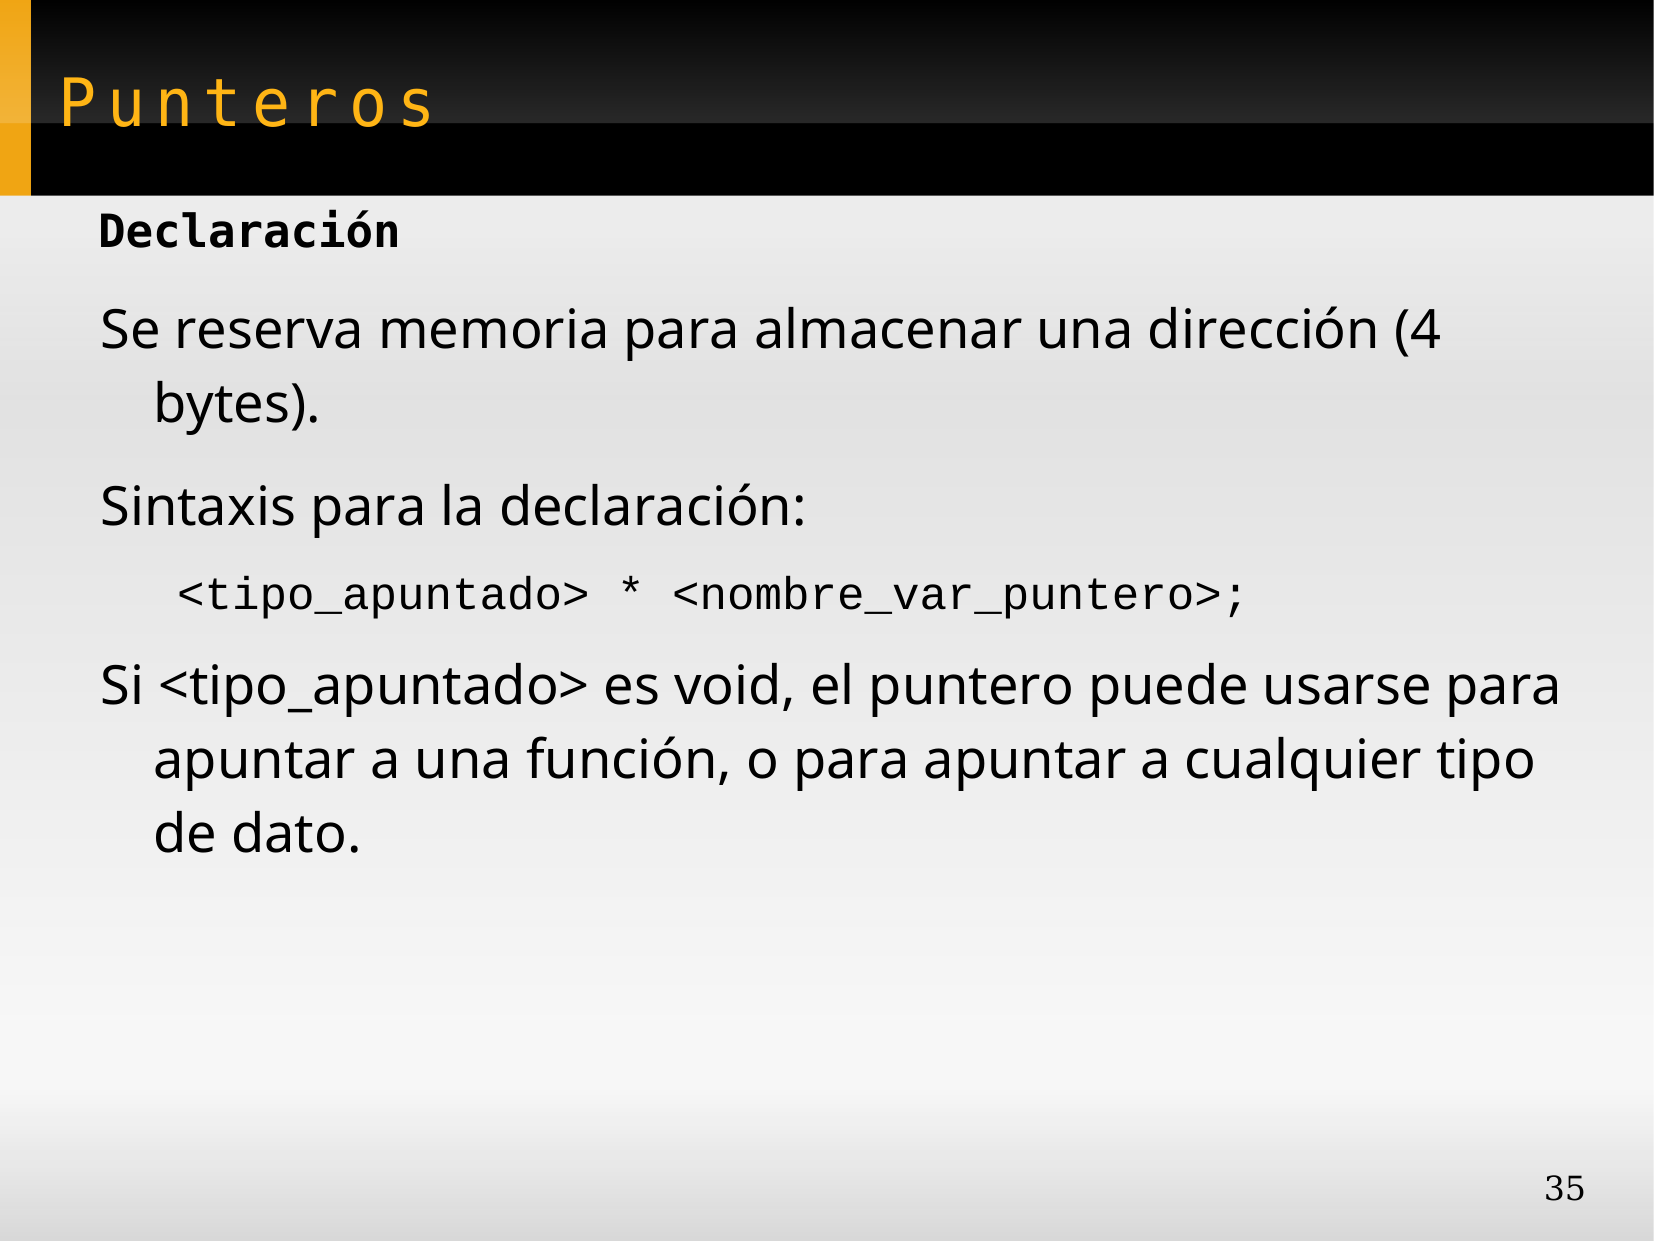

# Punteros
Declaración
Se reserva memoria para almacenar una dirección (4 bytes).
Sintaxis para la declaración:
<tipo_apuntado> * <nombre_var_puntero>;
Si <tipo_apuntado> es void, el puntero puede usarse para apuntar a una función, o para apuntar a cualquier tipo de dato.
35